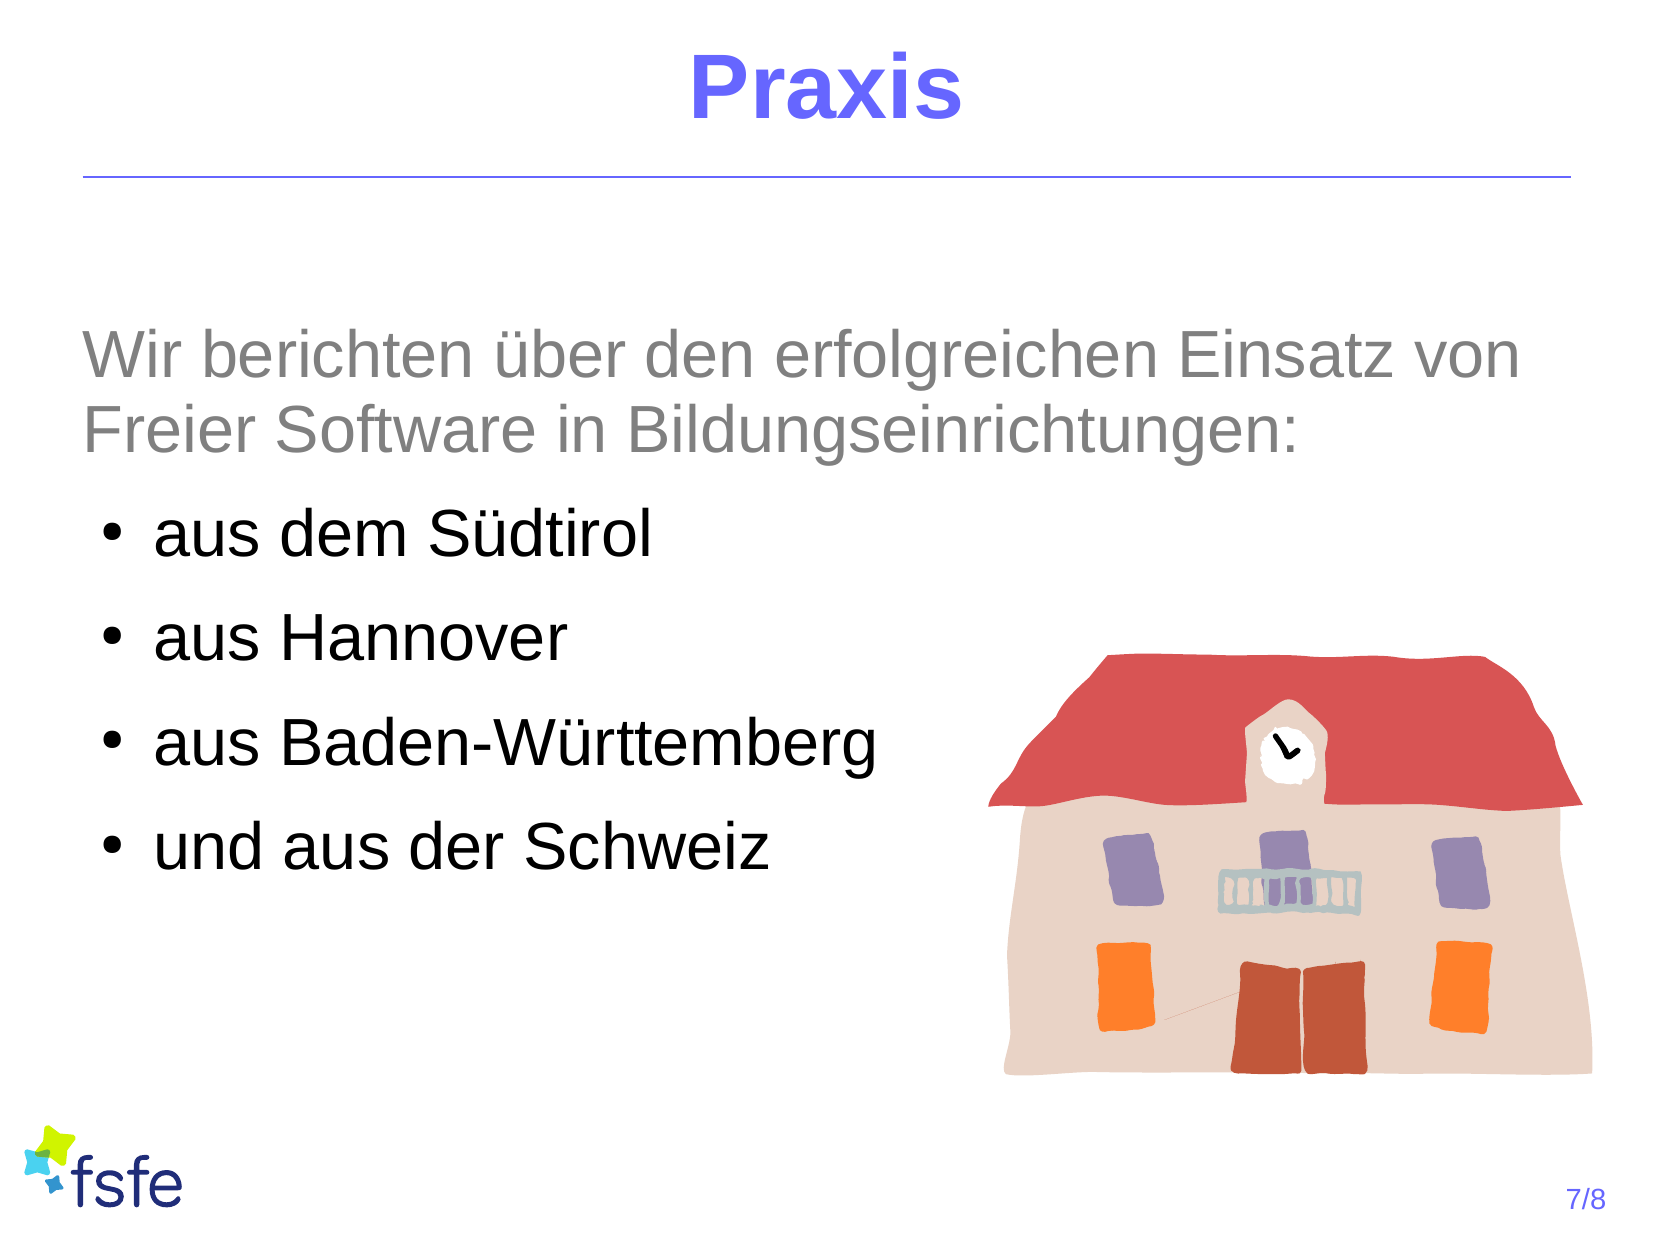

# Praxis
Wir berichten über den erfolgreichen Einsatz von Freier Software in Bildungseinrichtungen:
aus dem Südtirol
aus Hannover
aus Baden-Württemberg
und aus der Schweiz
7